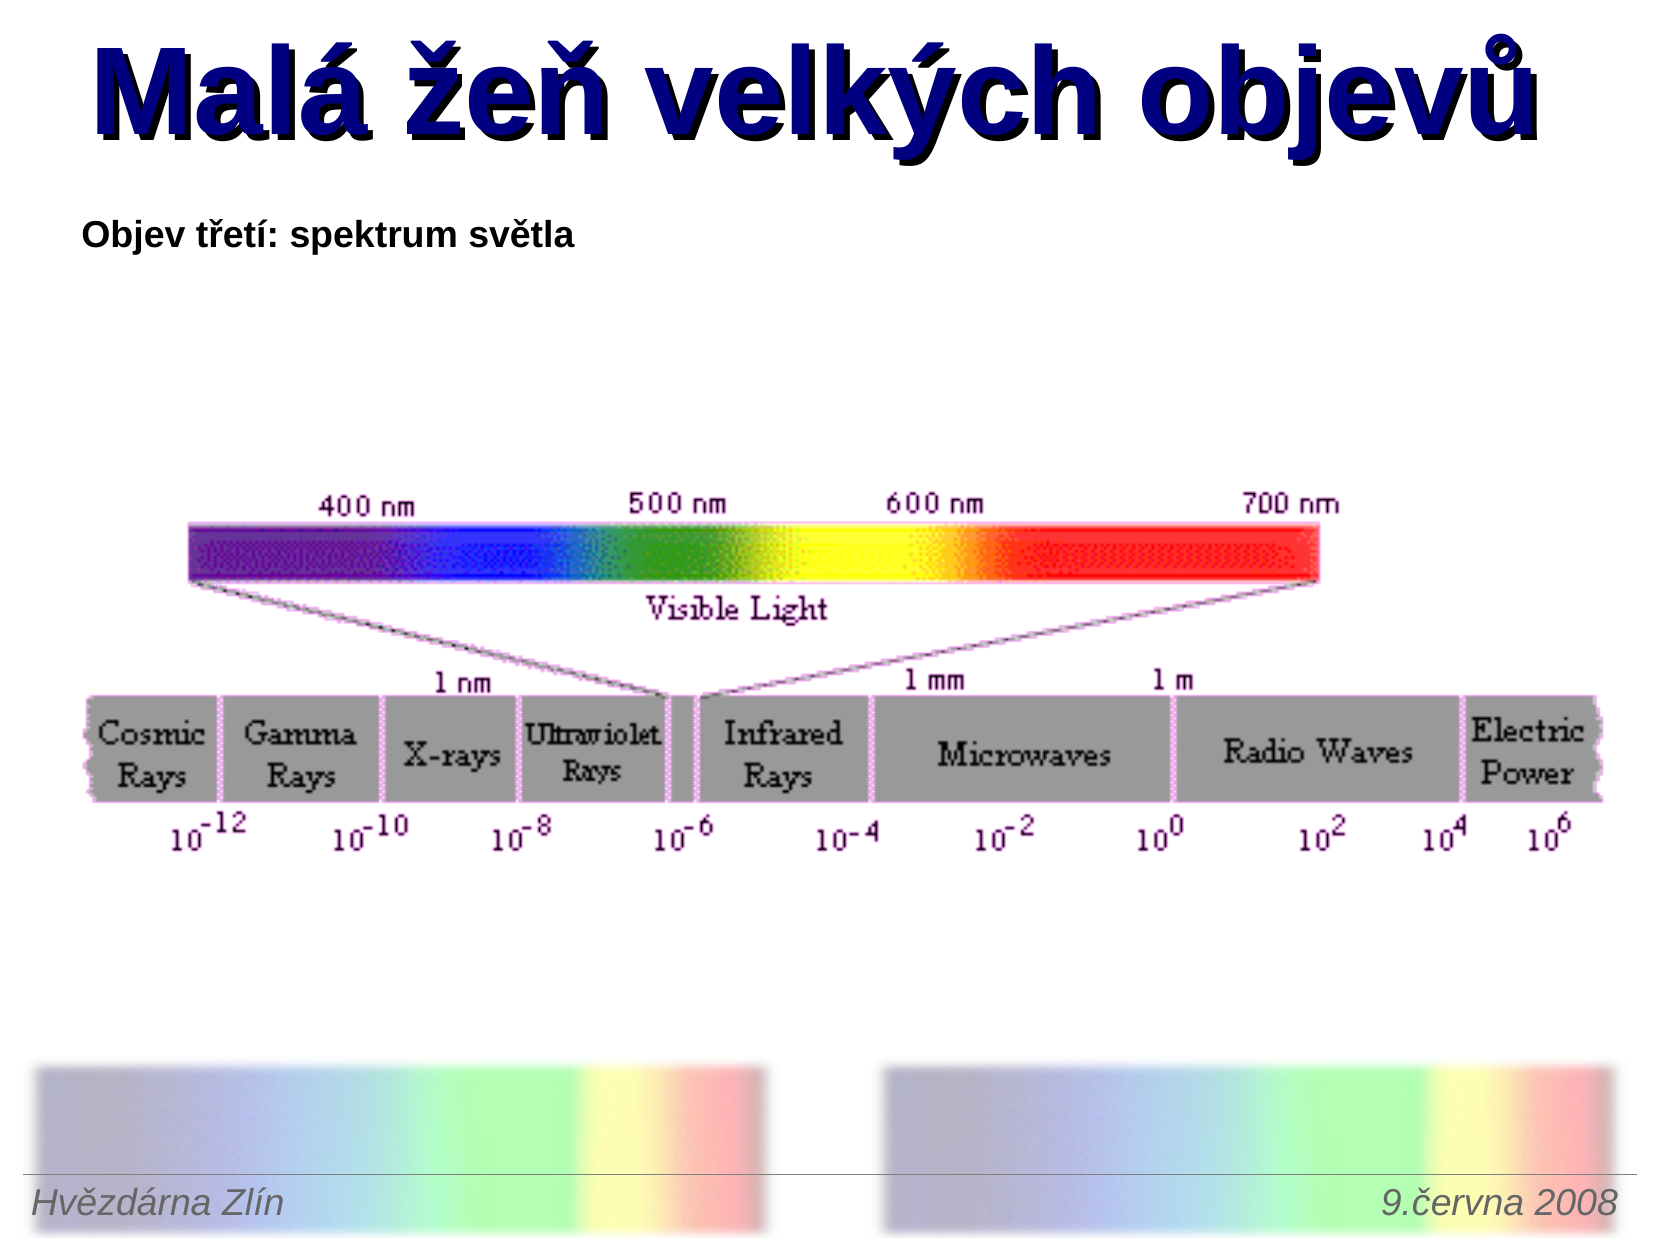

Malá žeň velkých objevů
Objev třetí: spektrum světla
Hvězdárna Zlín															9.června 2008